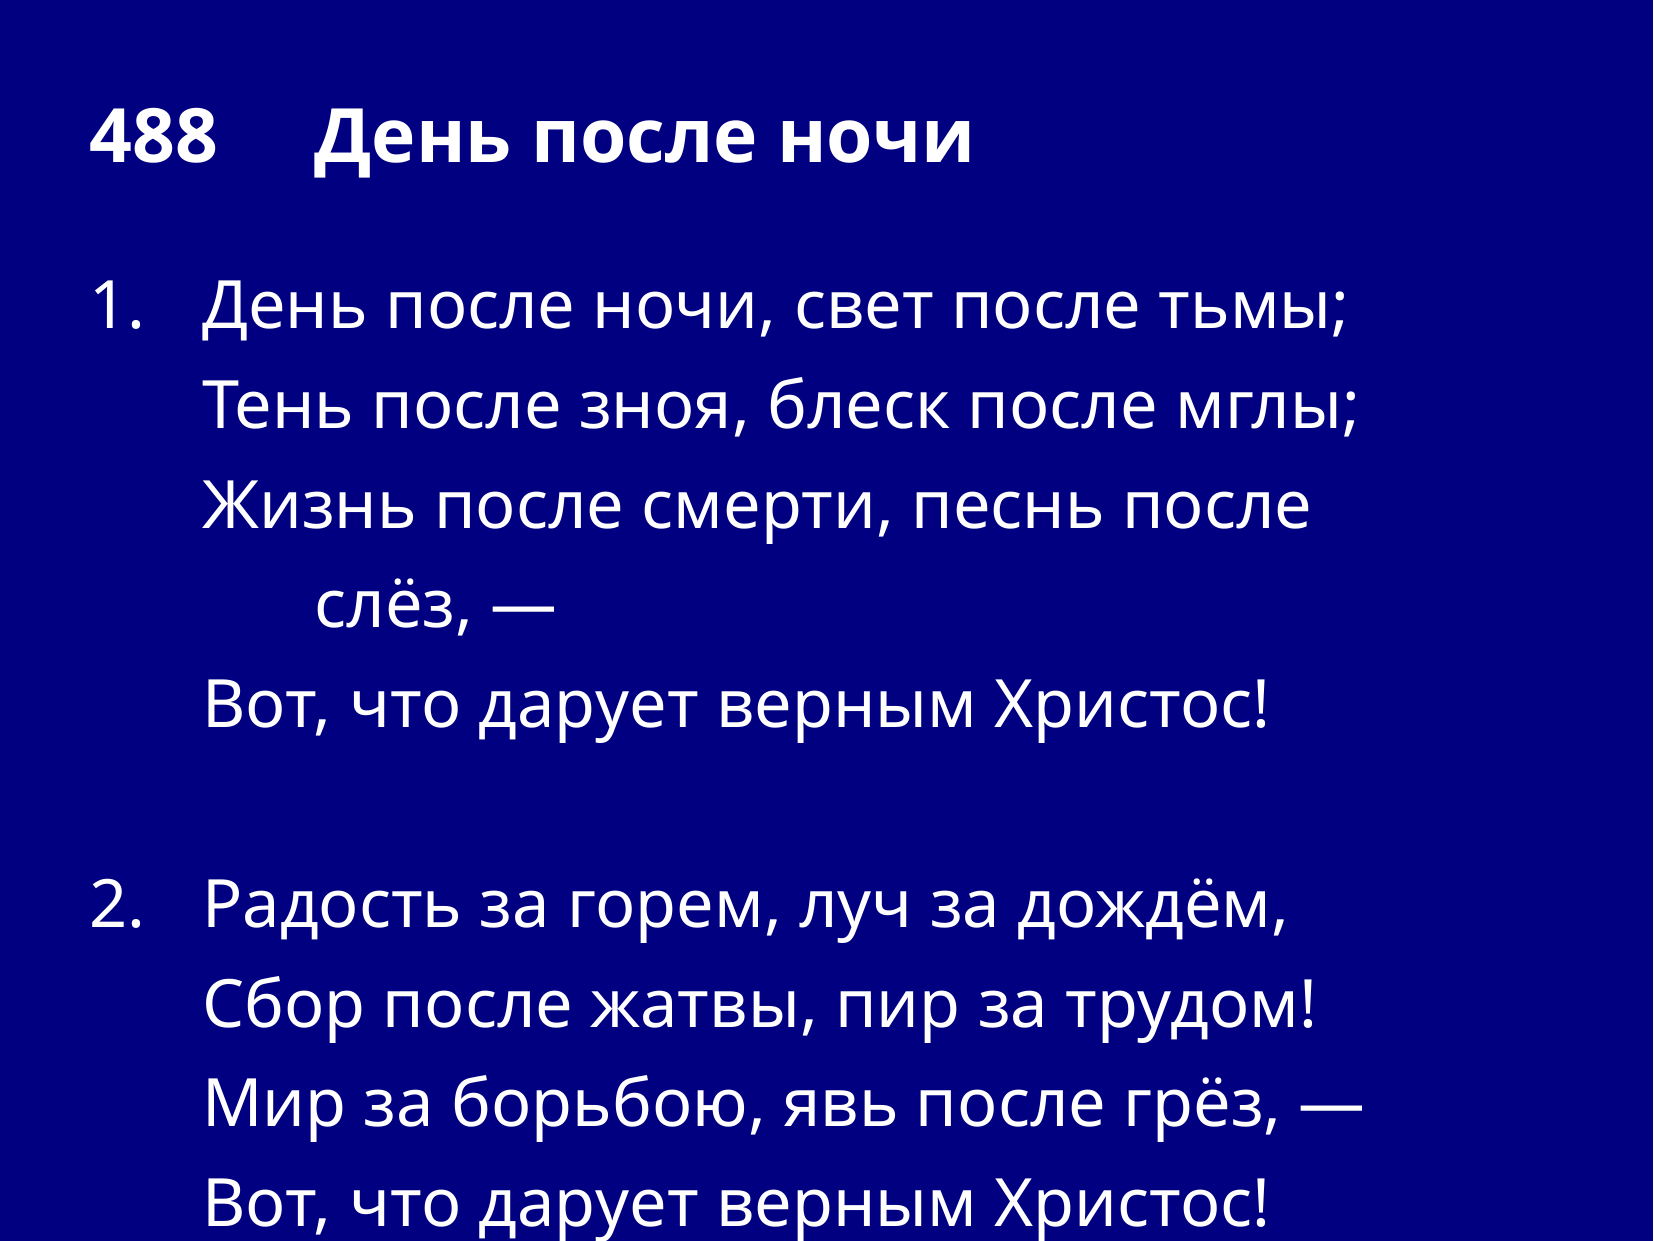

488	День после ночи
1.	День после ночи, свет после тьмы;
	Тень после зноя, блеск после мглы;
	Жизнь после смерти, песнь после
		слёз, —
	Вот, что дарует верным Христос!
2.	Радость за горем, луч за дождём,
	Сбор после жатвы, пир за трудом!
	Мир за борьбою, явь после грёз, —
	Вот, что дарует верным Христос!